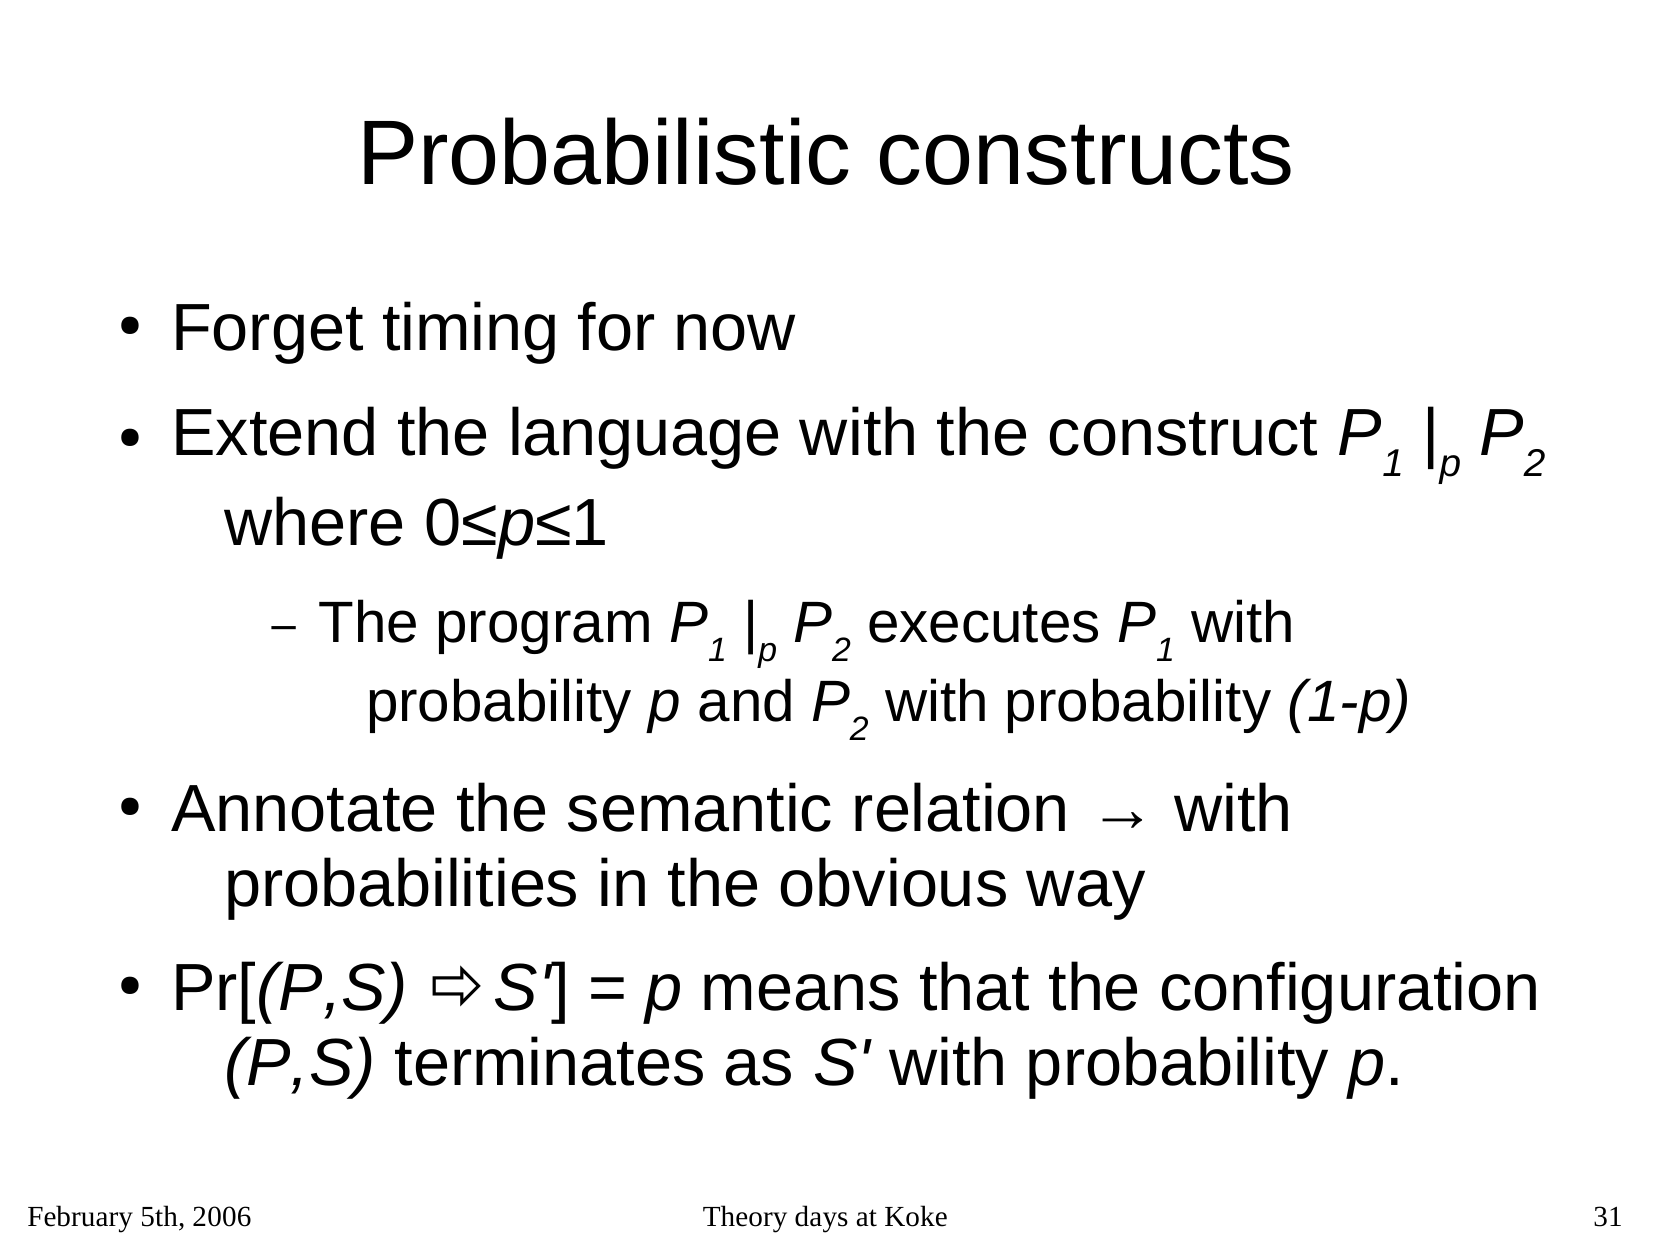

# Probabilistic constructs
Forget timing for now
Extend the language with the construct P1 |p P2 where 0≤p≤1
The program P1 |p P2 executes P1 with probability p and P2 with probability (1-p)
Annotate the semantic relation → with probabilities in the obvious way
Pr[(P,S) S'] = p means that the configuration (P,S) terminates as S' with probability p.
February 5th, 2006
Theory days at Koke
31